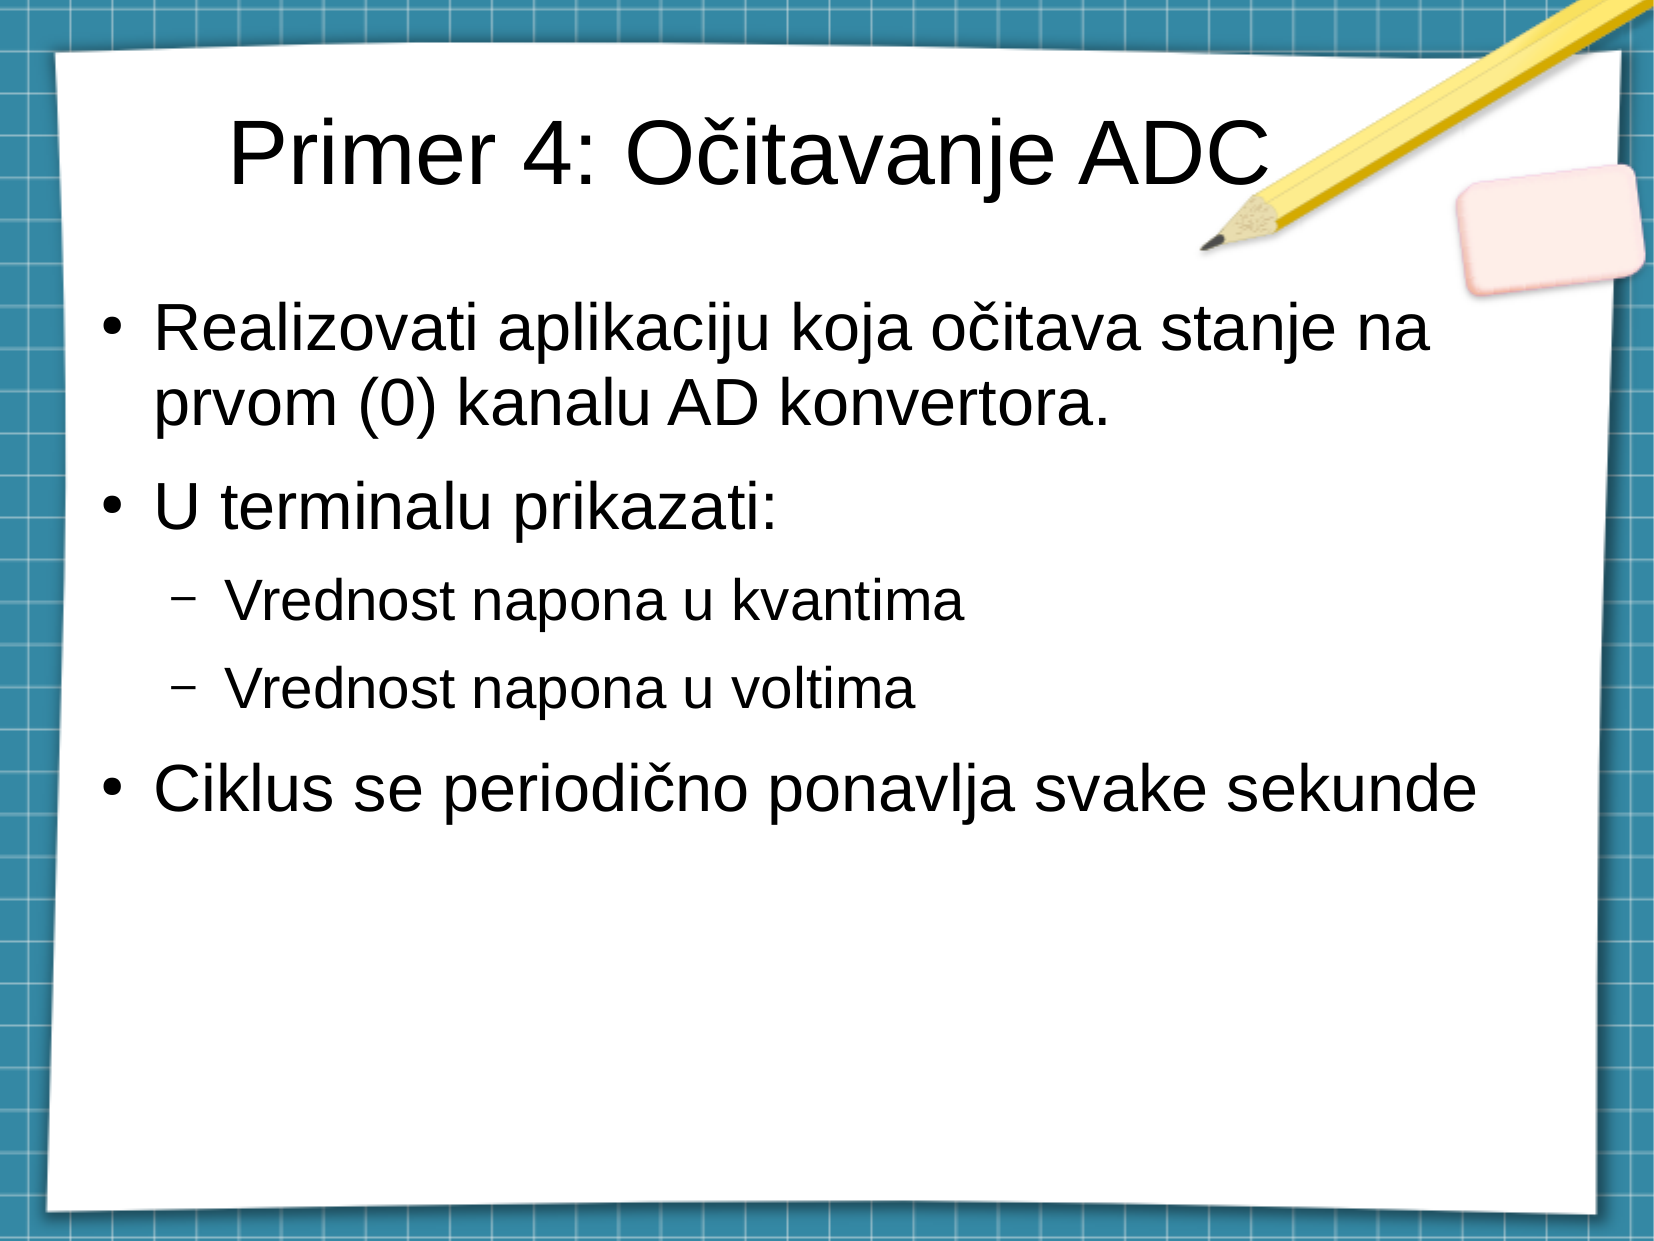

# Primer 4: Očitavanje ADC
Realizovati aplikaciju koja očitava stanje na prvom (0) kanalu AD konvertora.
U terminalu prikazati:
Vrednost napona u kvantima
Vrednost napona u voltima
Ciklus se periodično ponavlja svake sekunde